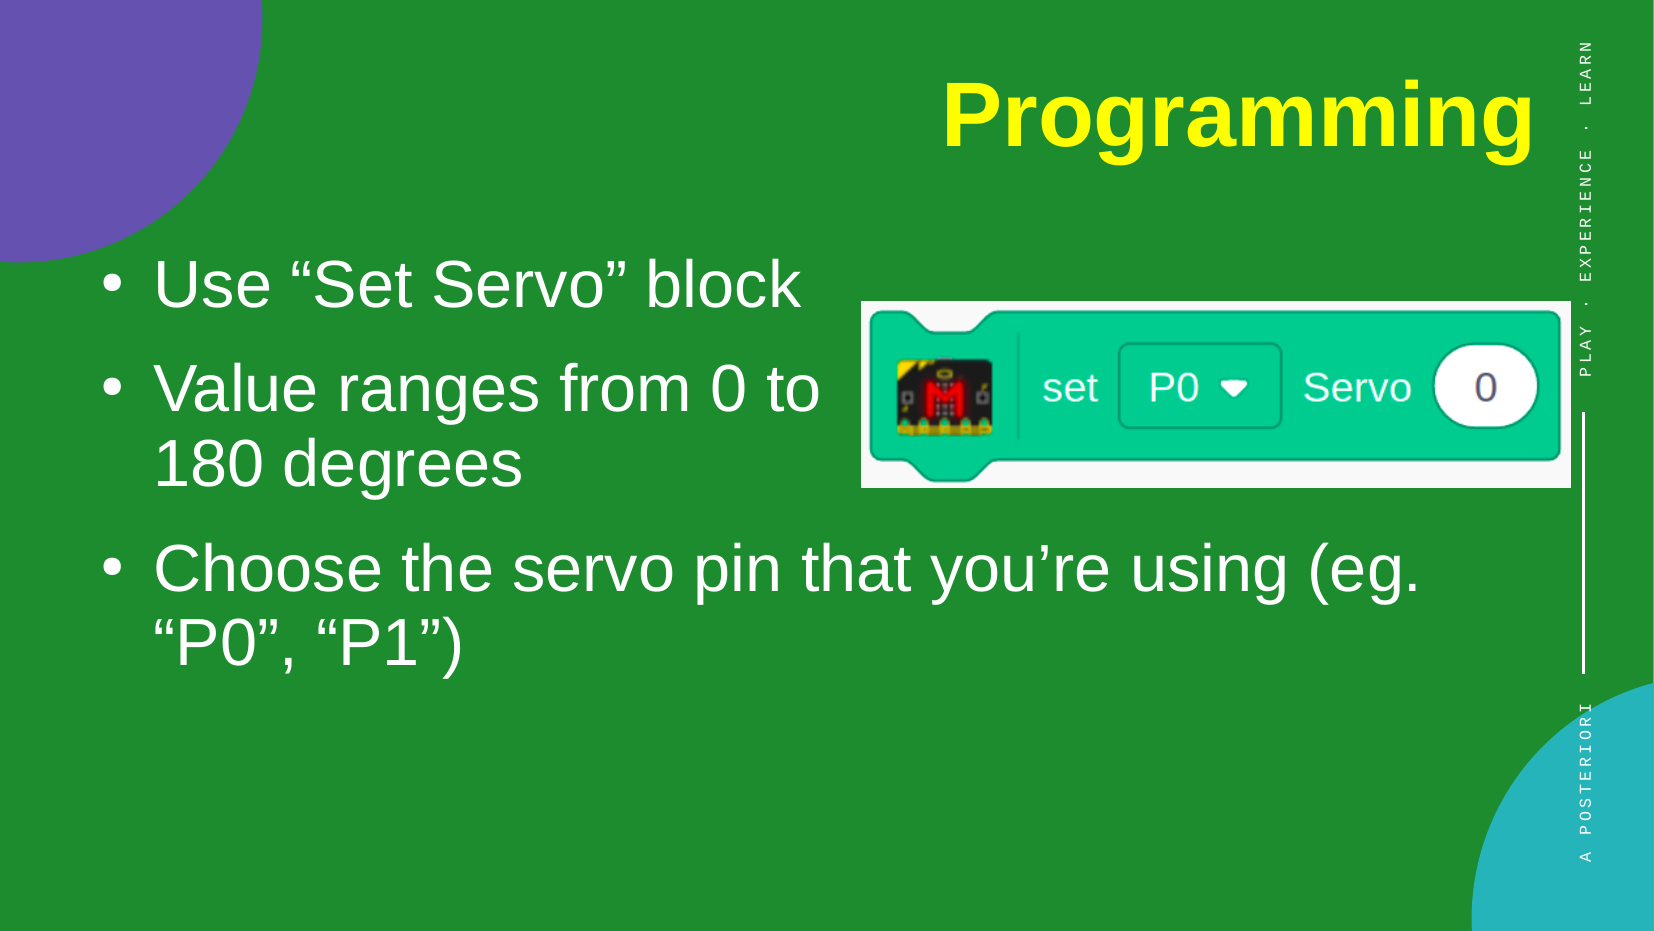

# Programming
Use “Set Servo” block
Value ranges from 0 to
180 degrees
Choose the servo pin that you’re using (eg. “P0”, “P1”)